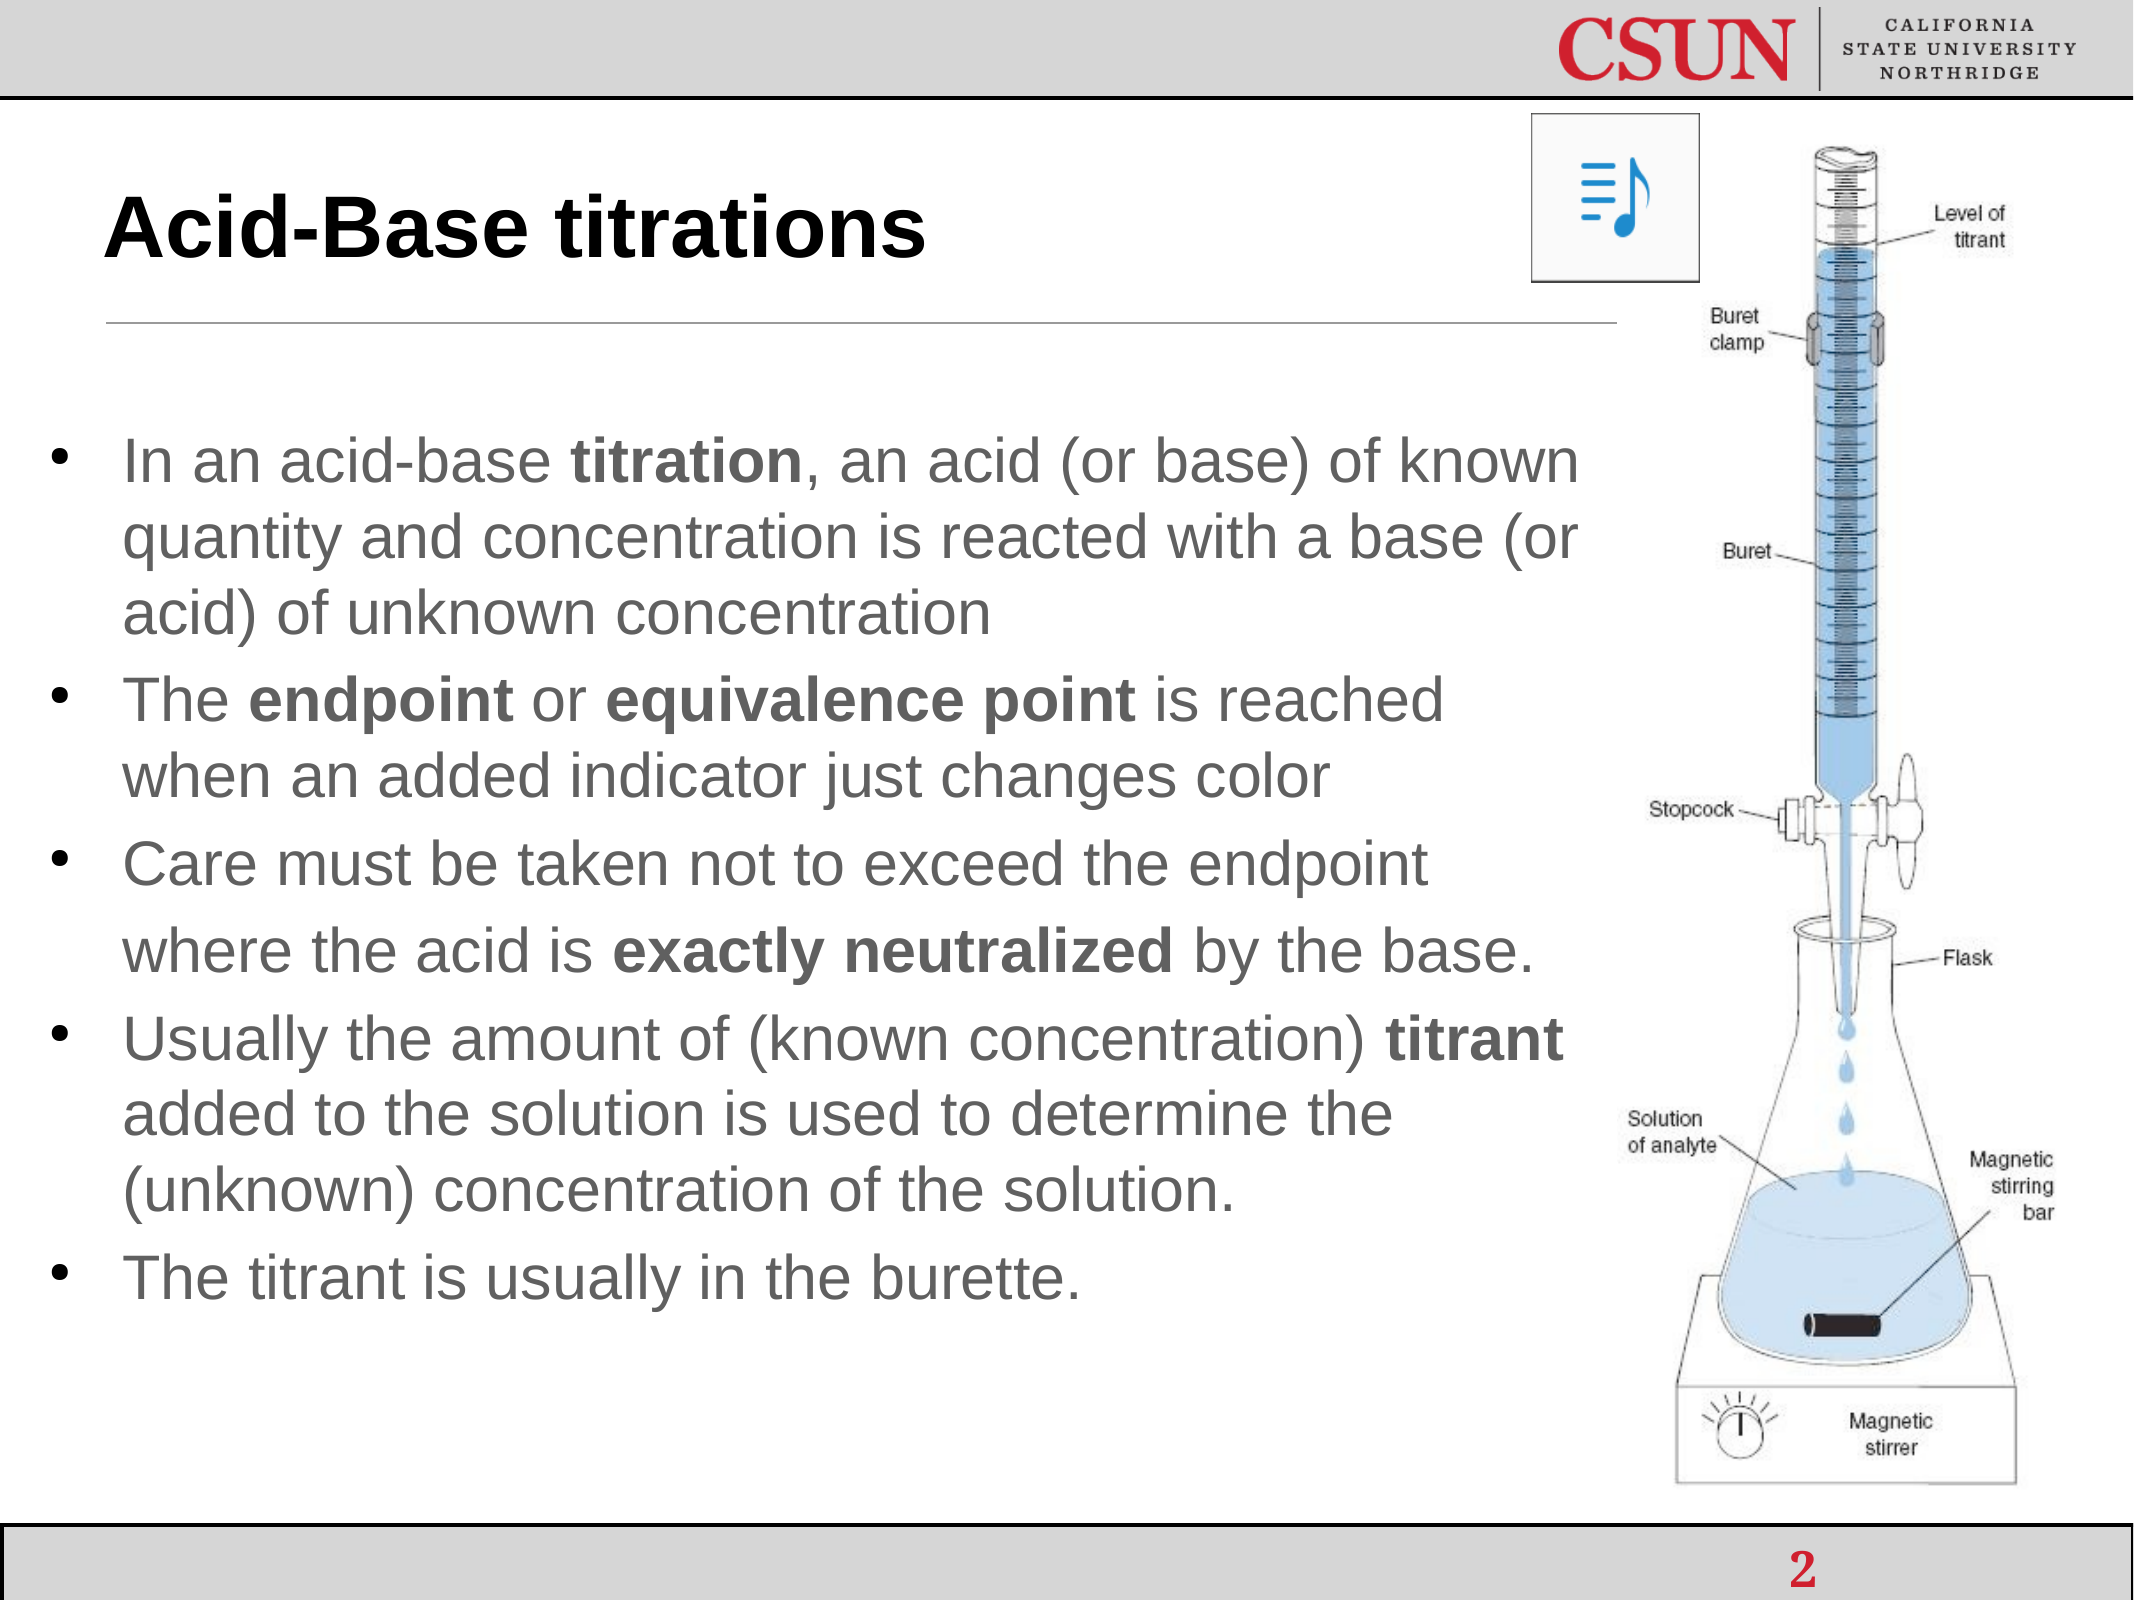

# Acid-Base titrations
In an acid-base titration, an acid (or base) of known quantity and concentration is reacted with a base (or acid) of unknown concentration
The endpoint or equivalence point is reached when an added indicator just changes color
Care must be taken not to exceed the endpoint
where the acid is exactly neutralized by the base.
Usually the amount of (known concentration) titrant added to the solution is used to determine the (unknown) concentration of the solution.
The titrant is usually in the burette.
2